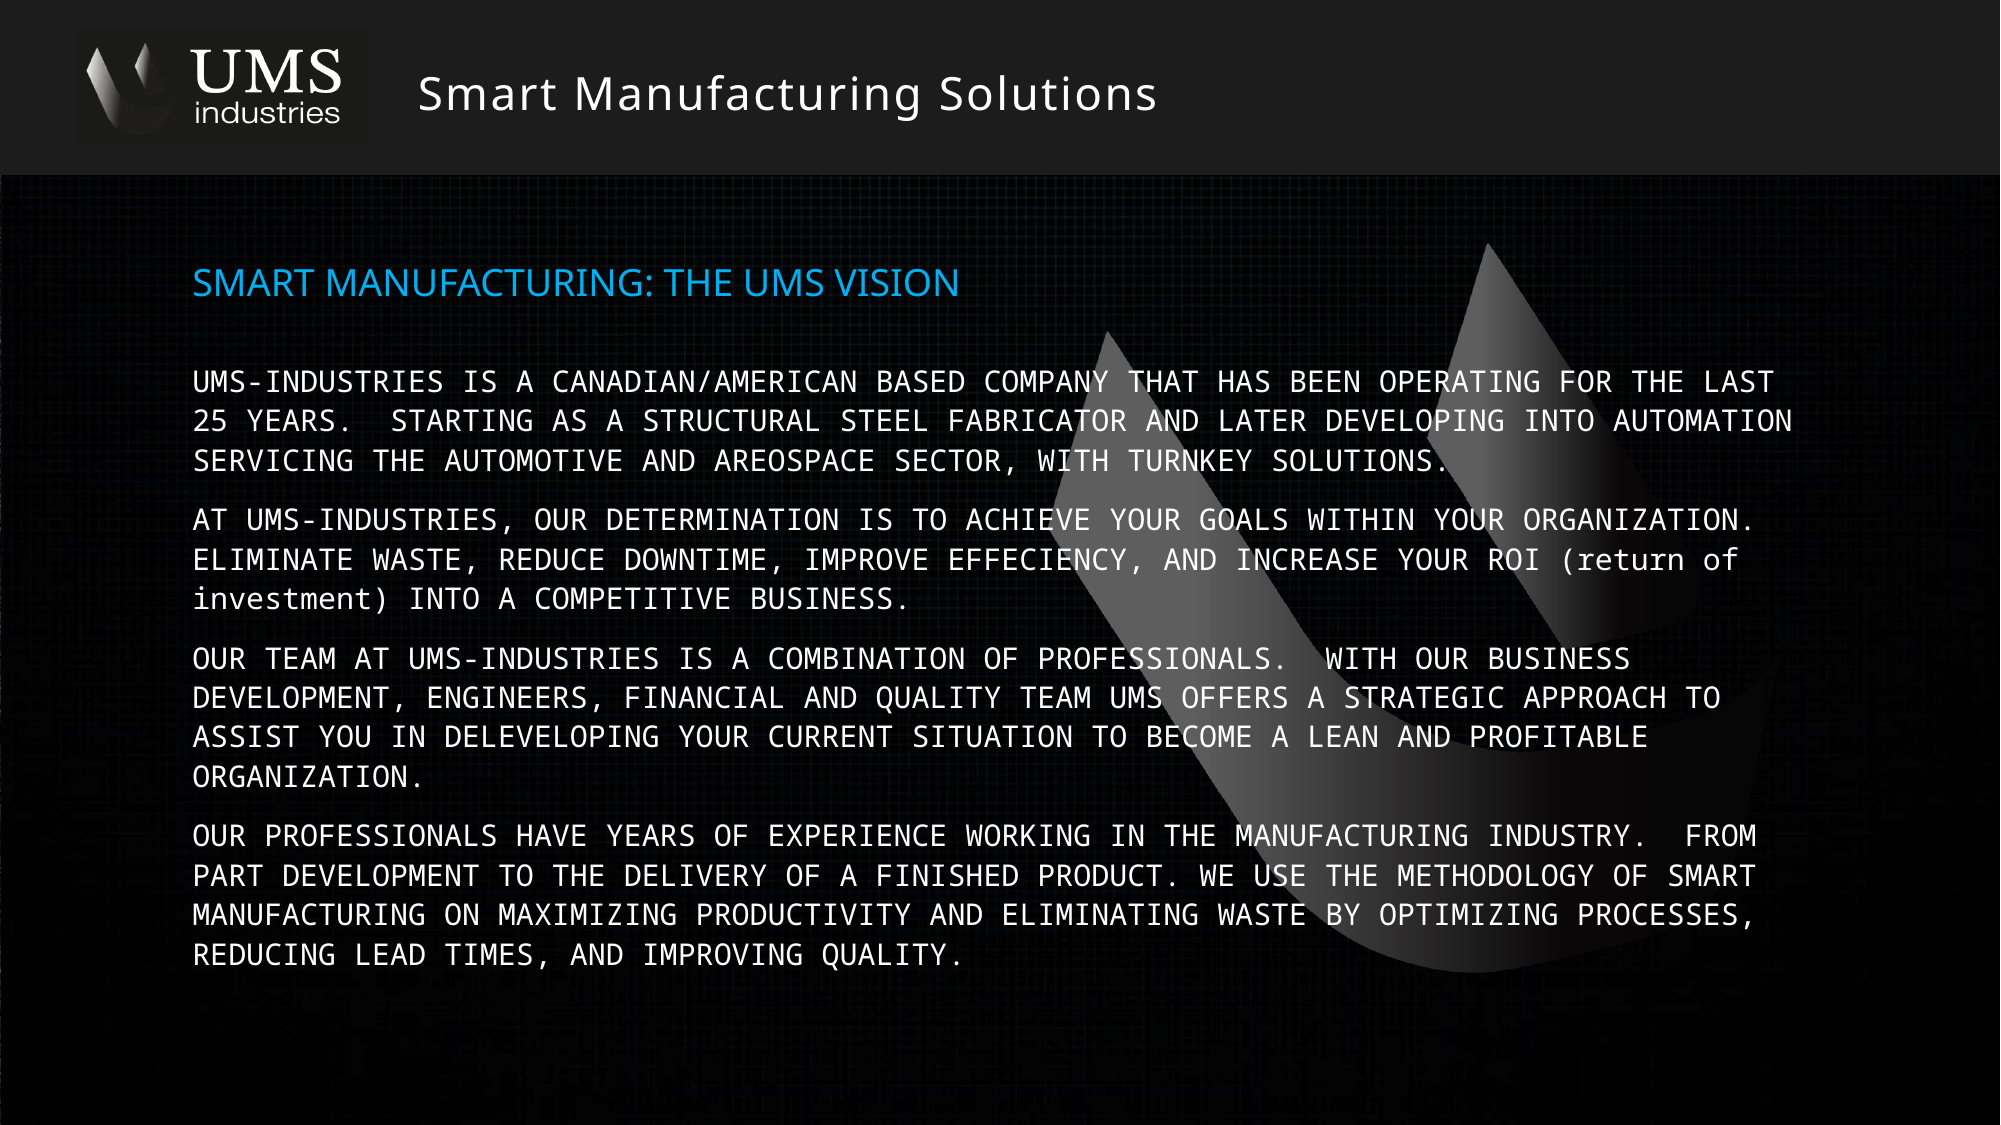

Smart Manufacturing Solutions
SMART MANUFACTURING: THE UMS VISION
# UMS-INDUSTRIES IS A CANADIAN/AMERICAN BASED COMPANY THAT HAS BEEN OPERATING FOR THE LAST 25 YEARS. STARTING AS A STRUCTURAL STEEL FABRICATOR AND LATER DEVELOPING INTO AUTOMATION SERVICING THE AUTOMOTIVE AND AREOSPACE SECTOR, WITH TURNKEY SOLUTIONS.
AT UMS-INDUSTRIES, OUR DETERMINATION IS TO ACHIEVE YOUR GOALS WITHIN YOUR ORGANIZATION. ELIMINATE WASTE, REDUCE DOWNTIME, IMPROVE EFFECIENCY, AND INCREASE YOUR ROI (return of investment) INTO A COMPETITIVE BUSINESS.
OUR TEAM AT UMS-INDUSTRIES IS A COMBINATION OF PROFESSIONALS. WITH OUR BUSINESS DEVELOPMENT, ENGINEERS, FINANCIAL AND QUALITY TEAM UMS OFFERS A STRATEGIC APPROACH TO ASSIST YOU IN DELEVELOPING YOUR CURRENT SITUATION TO BECOME A LEAN AND PROFITABLE ORGANIZATION.
OUR PROFESSIONALS HAVE YEARS OF EXPERIENCE WORKING IN THE MANUFACTURING INDUSTRY. FROM PART DEVELOPMENT TO THE DELIVERY OF A FINISHED PRODUCT. WE USE THE METHODOLOGY OF SMART MANUFACTURING ON MAXIMIZING PRODUCTIVITY AND ELIMINATING WASTE BY OPTIMIZING PROCESSES, REDUCING LEAD TIMES, AND IMPROVING QUALITY.